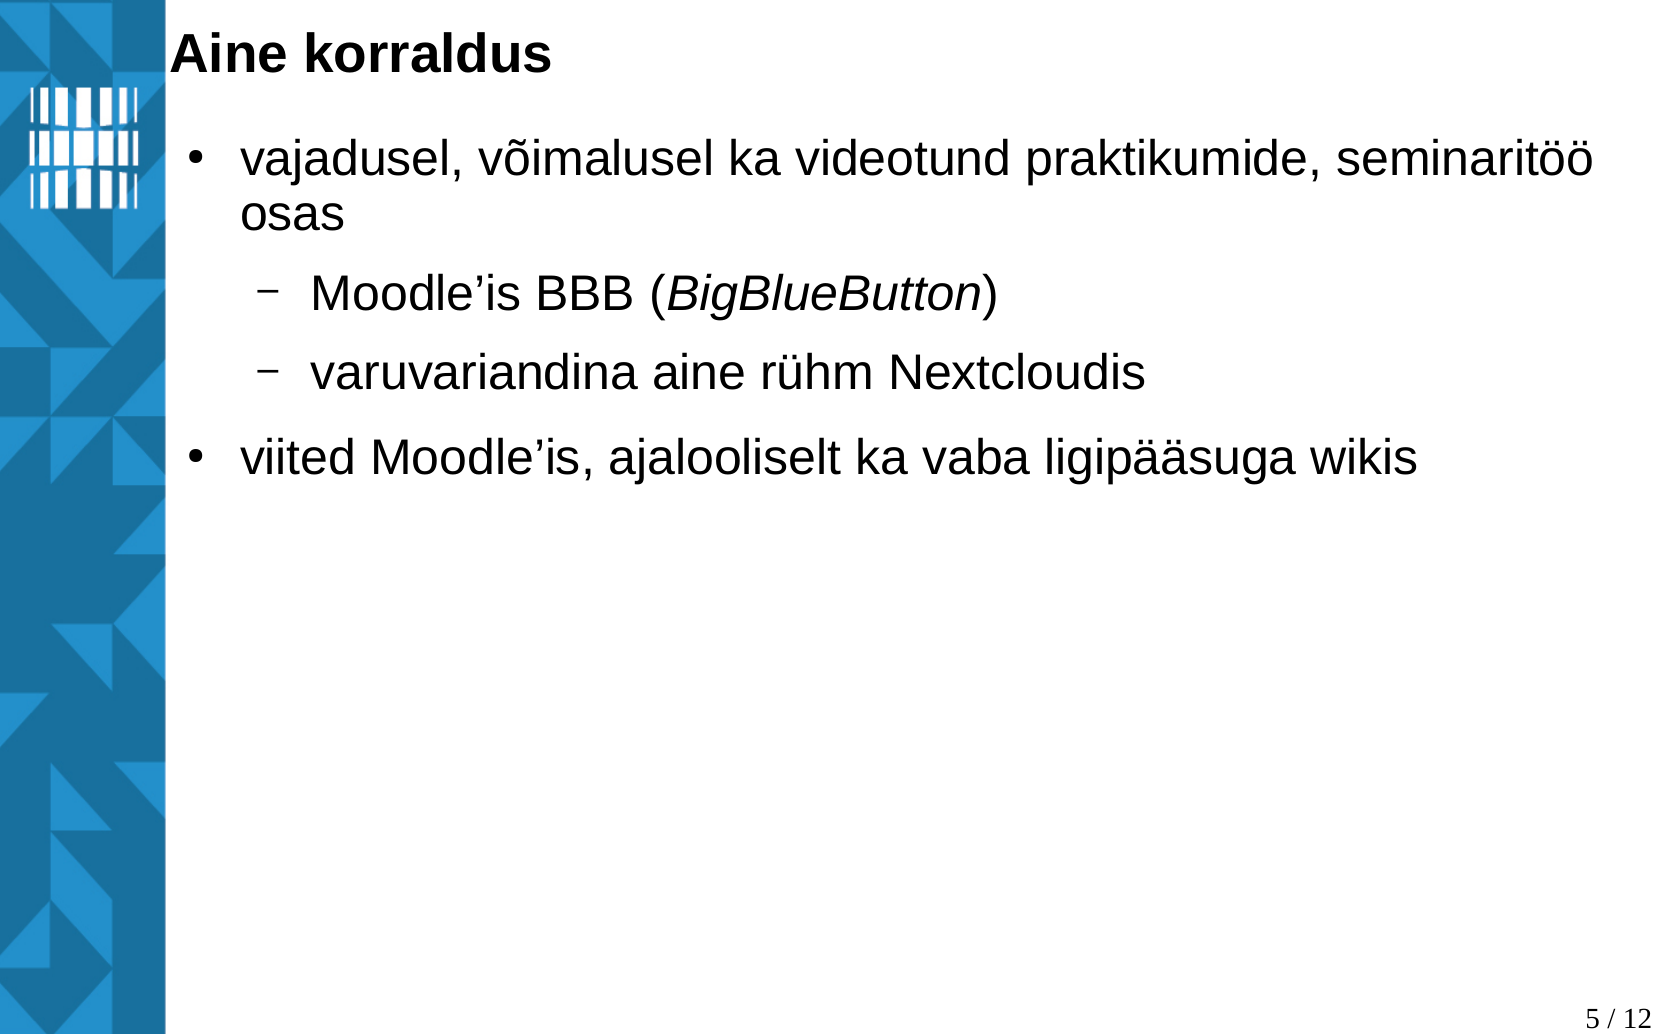

# Aine korraldus
vajadusel, võimalusel ka videotund praktikumide, seminaritöö osas
Moodle’is BBB (BigBlueButton)
varuvariandina aine rühm Nextcloudis
viited Moodle’is, ajalooliselt ka vaba ligipääsuga wikis
5